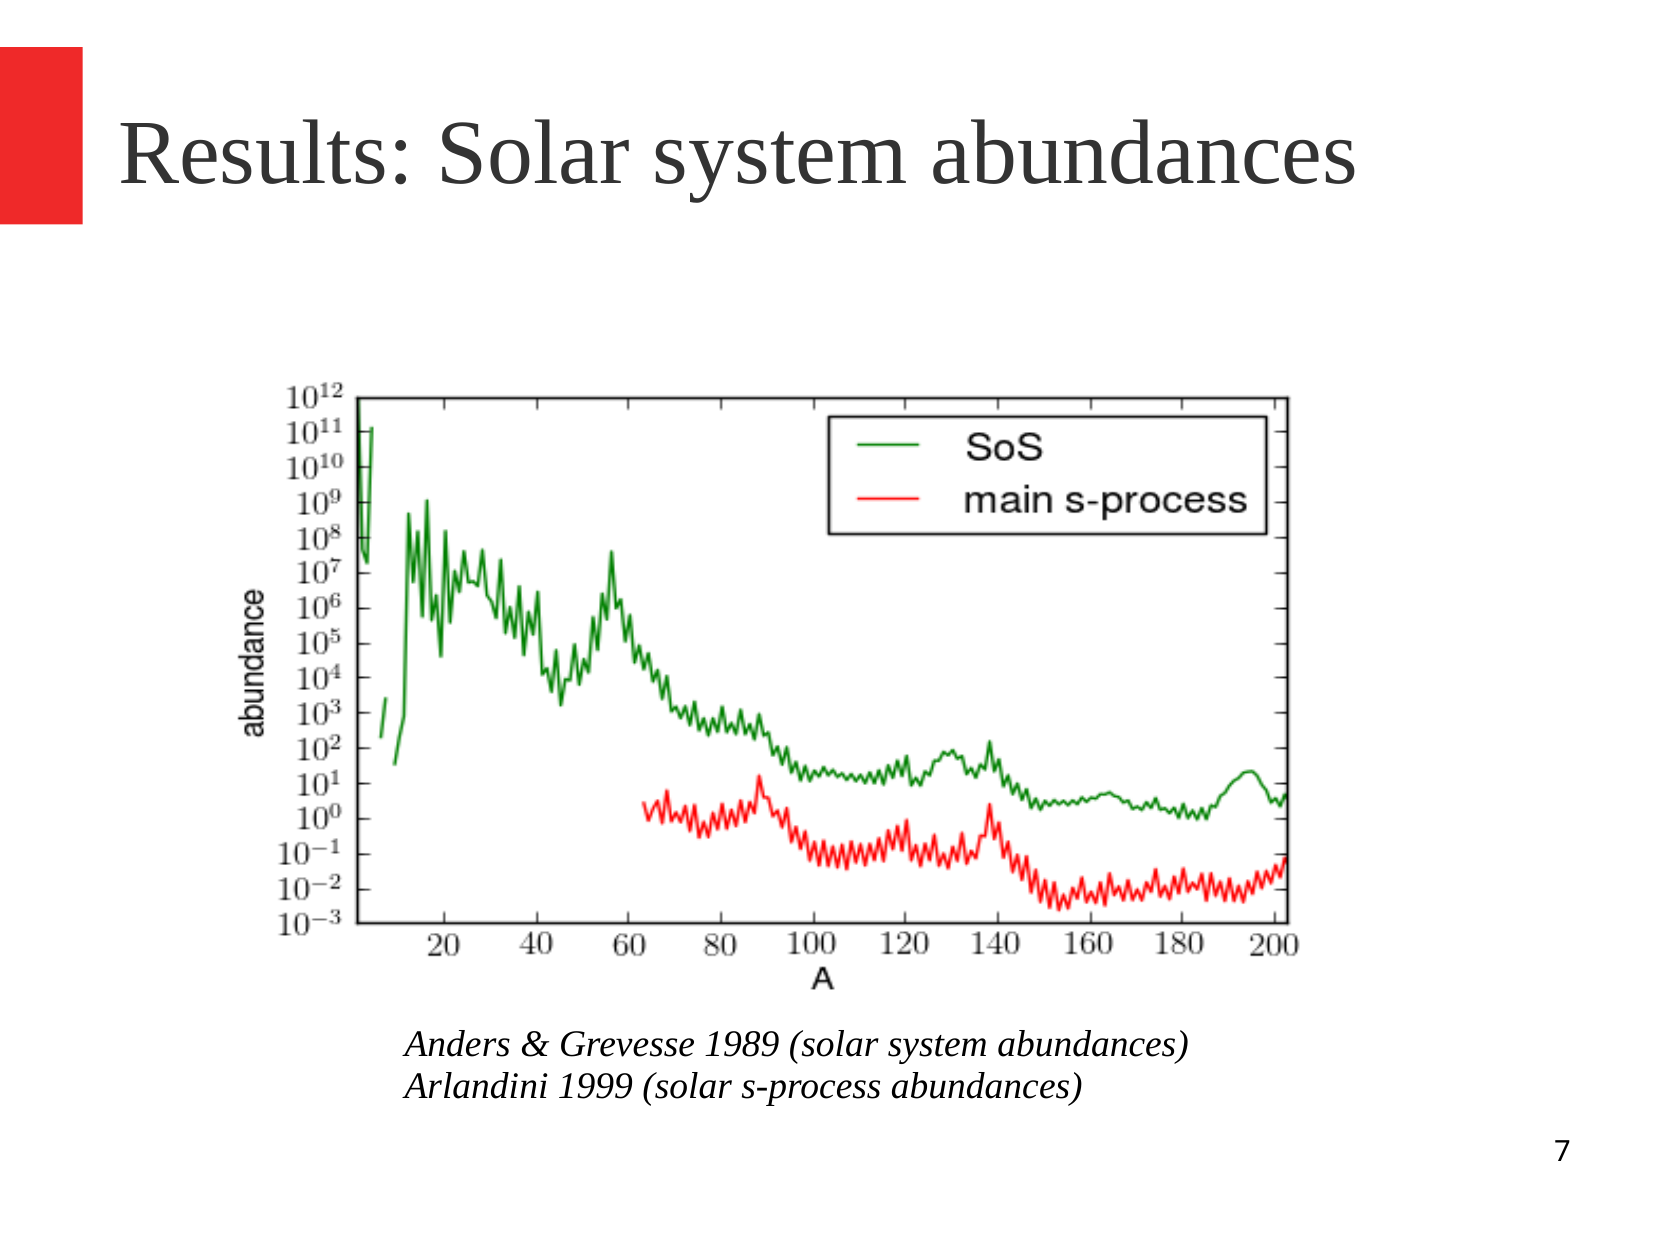

# Results: Solar system abundances
Anders & Grevesse 1989 (solar system abundances)
Arlandini 1999 (solar s-process abundances)
7